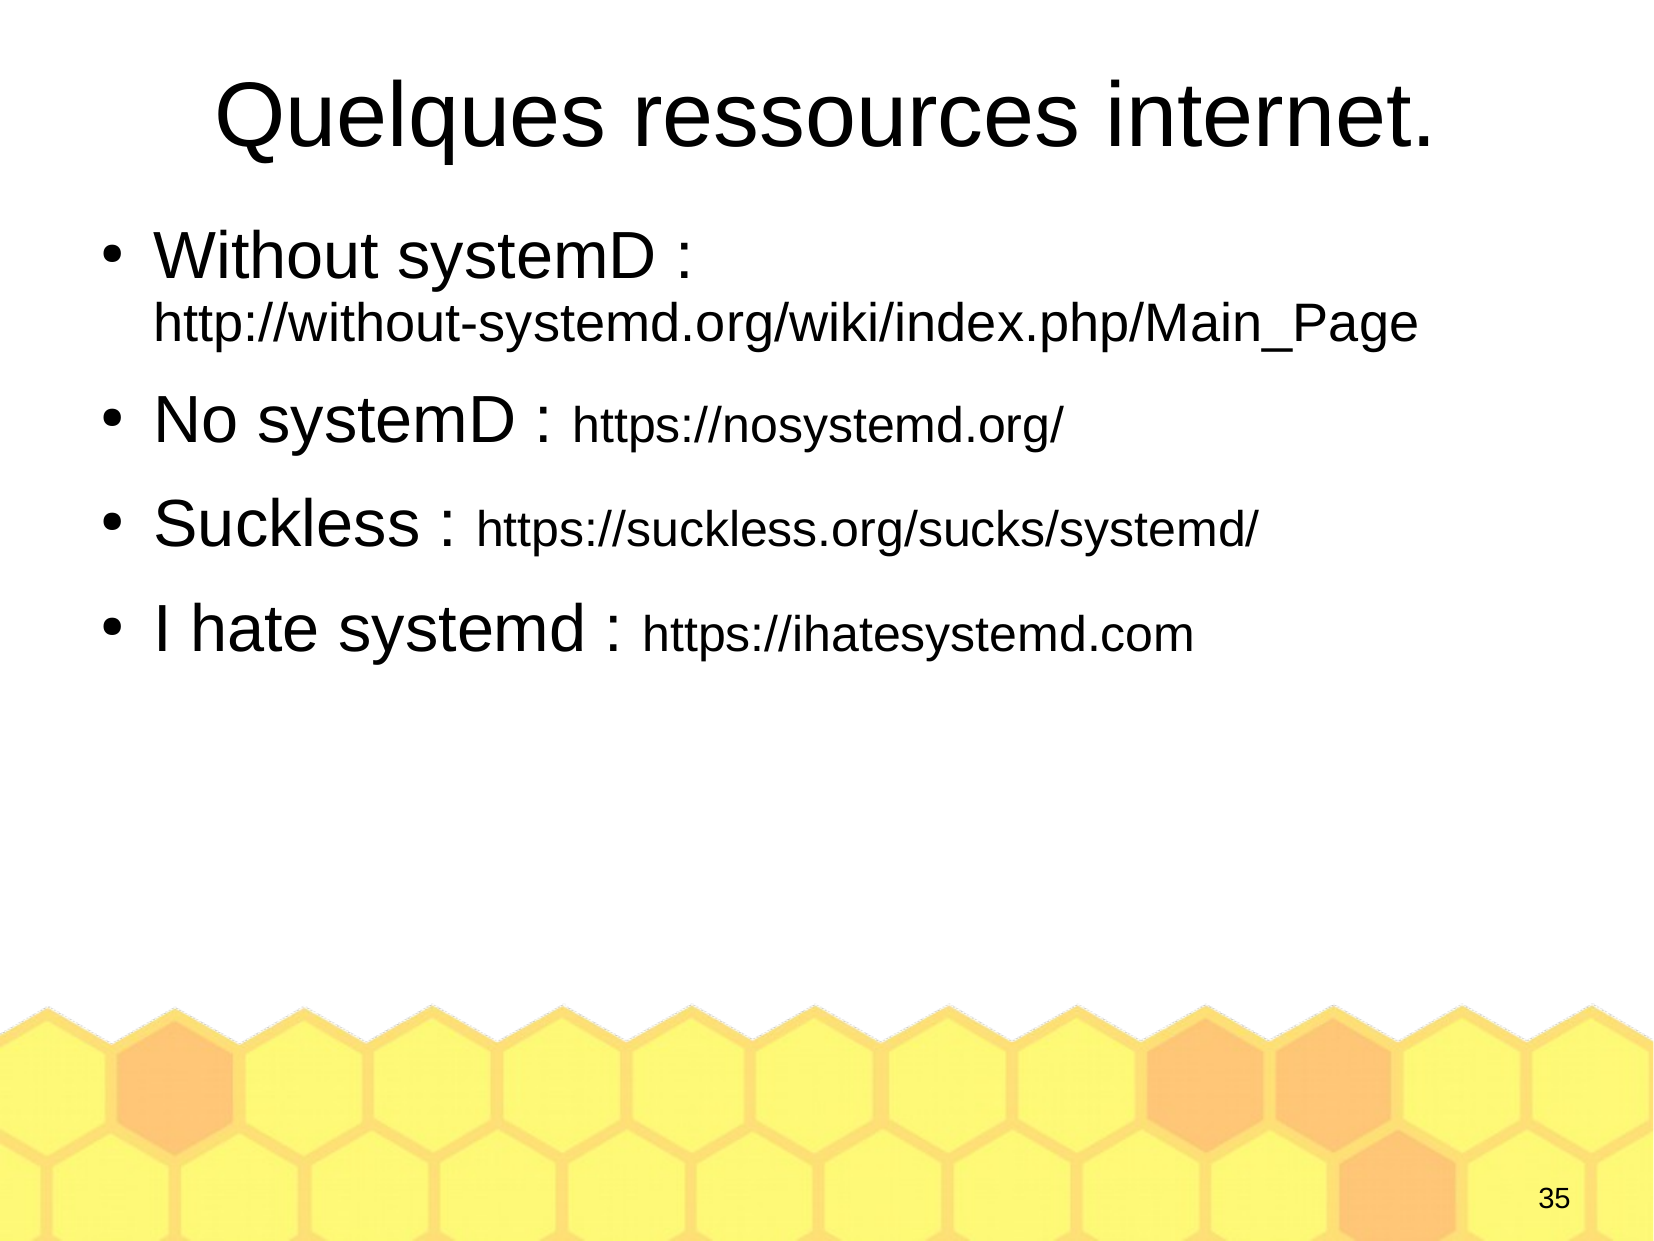

# Quelques ressources internet.
Without systemD :
http://without-systemd.org/wiki/index.php/Main_Page
No systemD : https://nosystemd.org/
Suckless : https://suckless.org/sucks/systemd/
I hate systemd : https://ihatesystemd.com
35